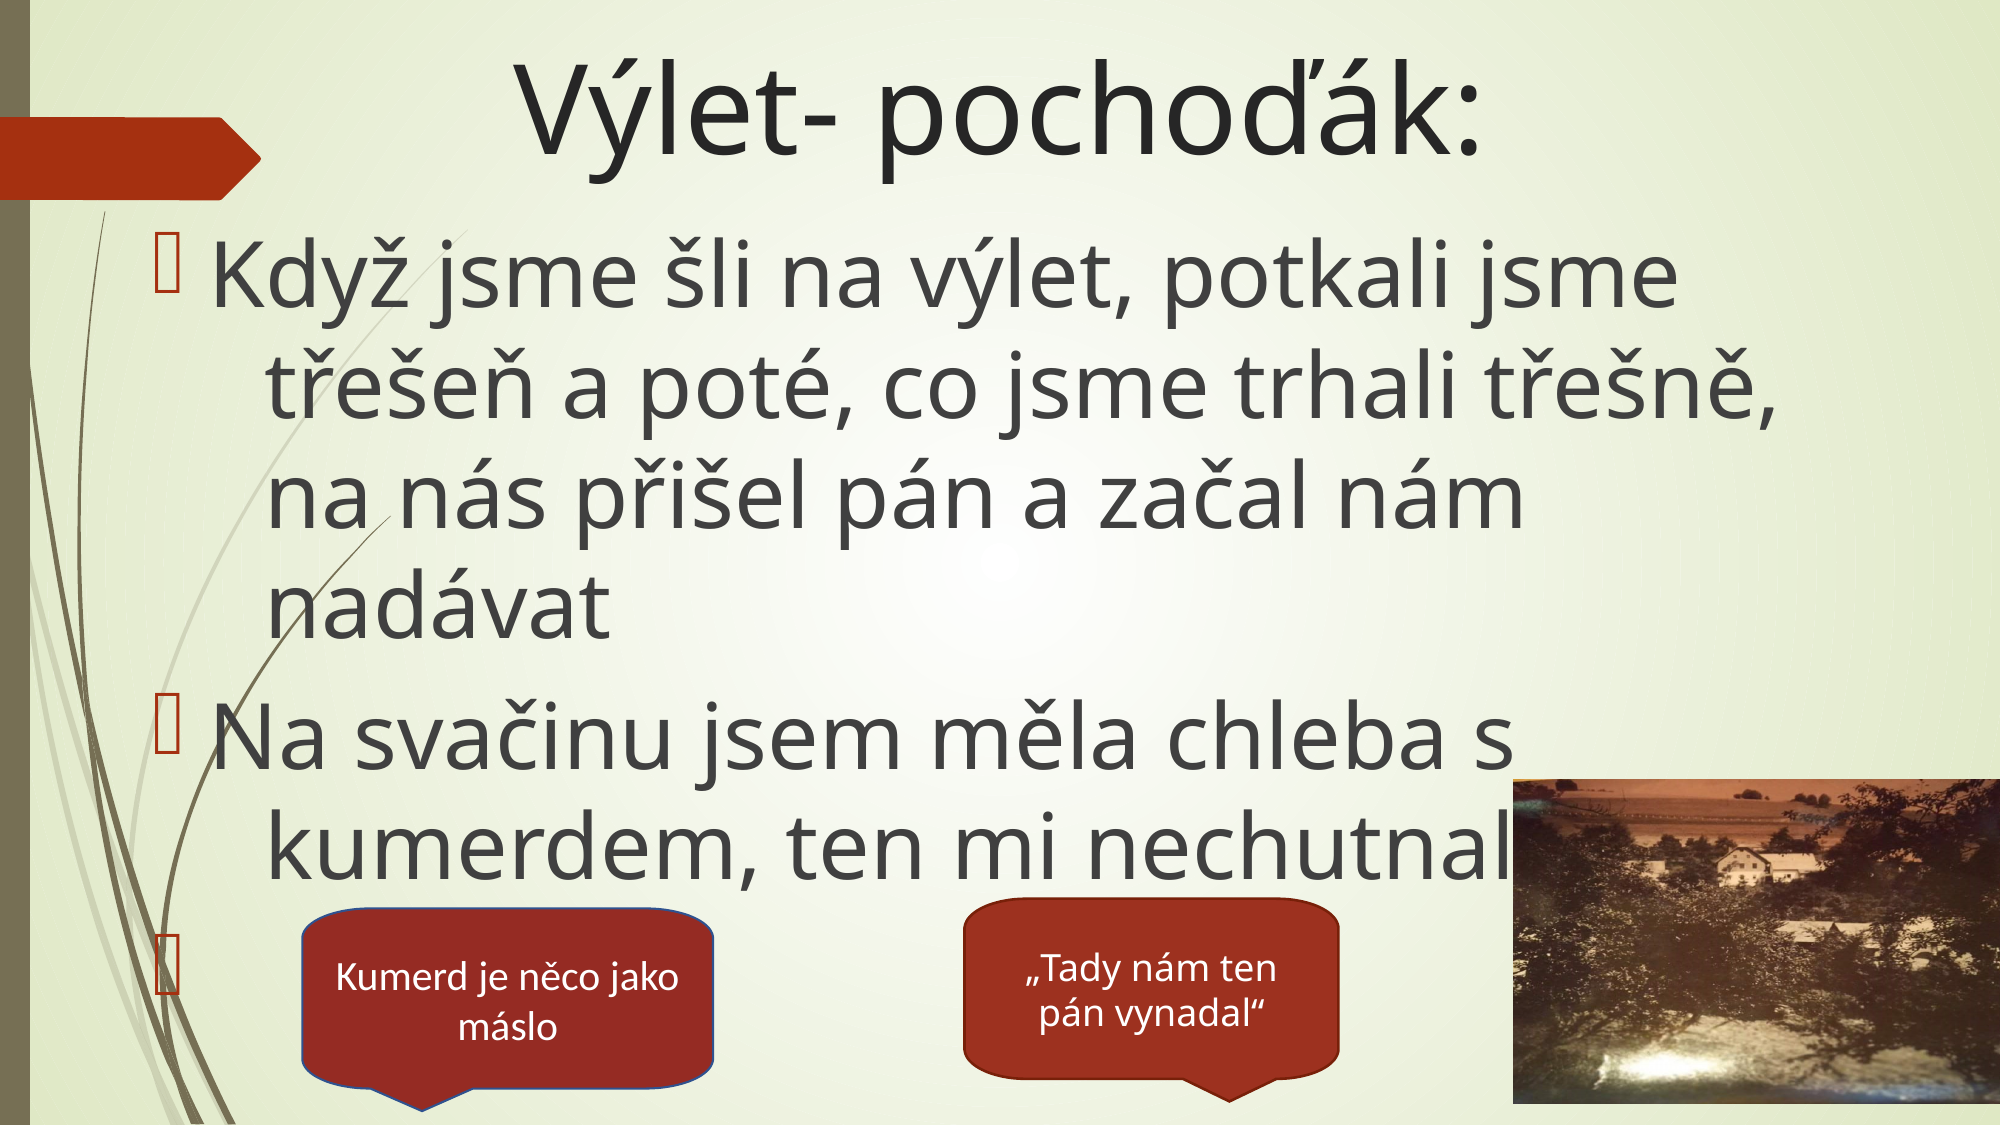

# Výlet- pochoďák:
Když jsme šli na výlet, potkali jsme třešeň a poté, co jsme trhali třešně, na nás přišel pán a začal nám nadávat
Na svačinu jsem měla chleba s kumerdem, ten mi nechutnal
„Tady nám ten pán vynadal“
Kumerd je něco jako máslo